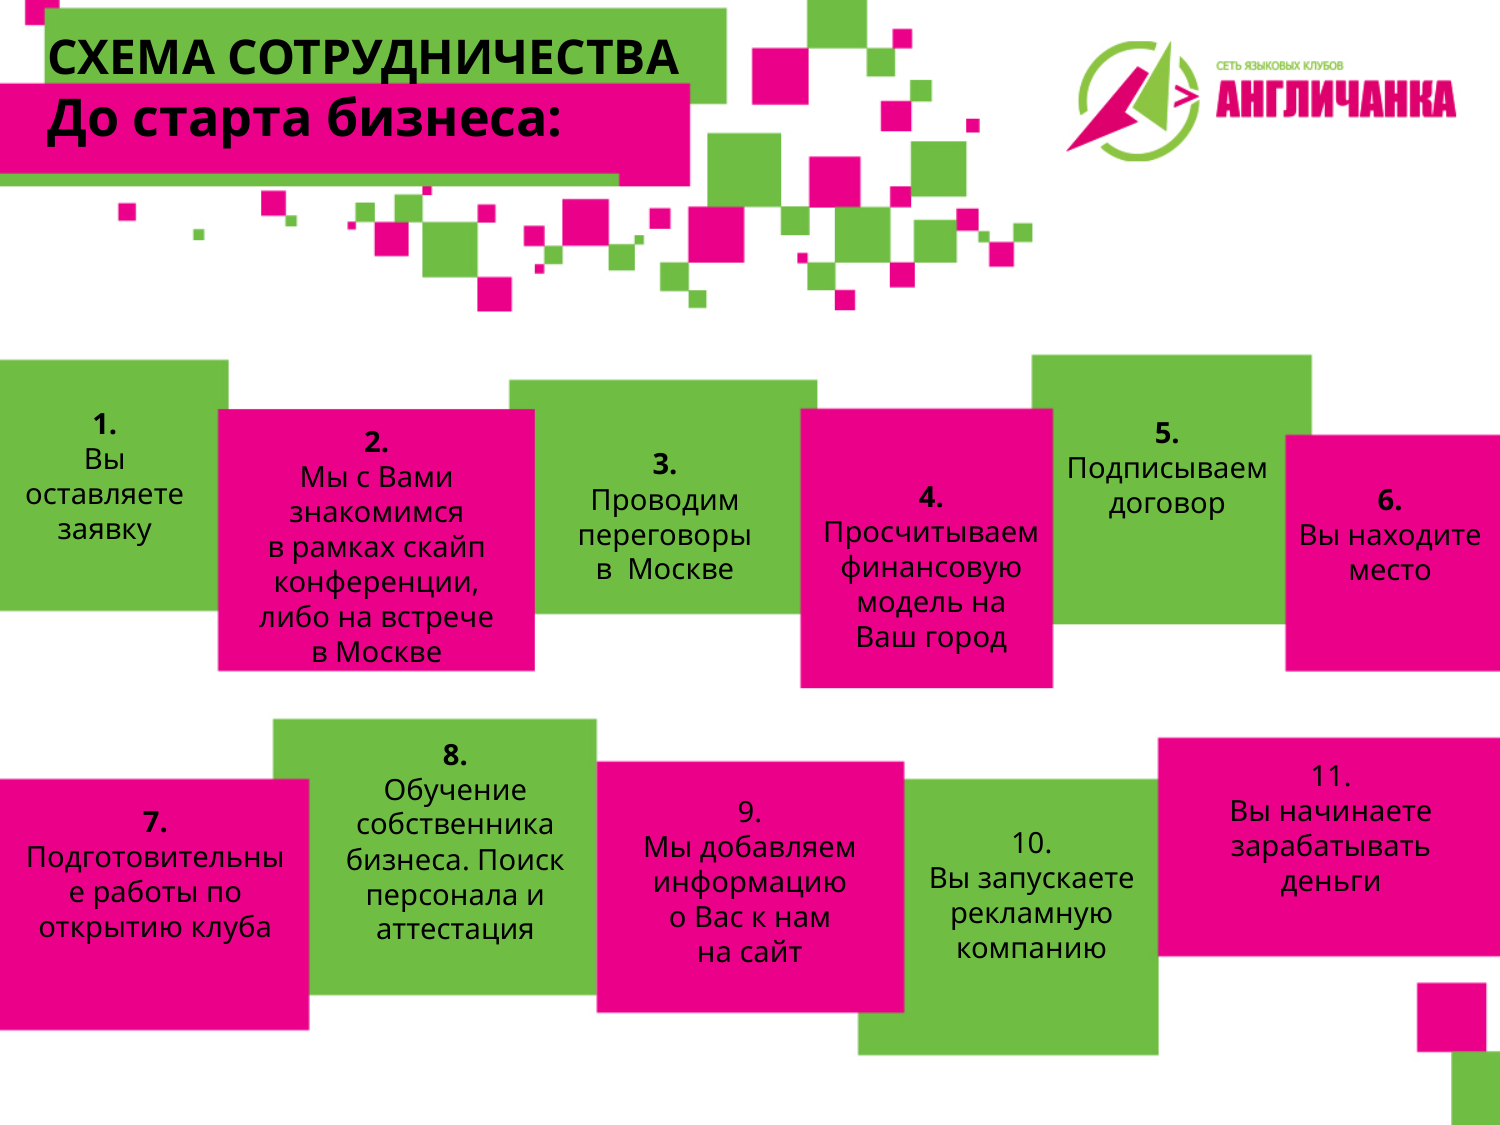

СХЕМА СОТРУДНИЧЕСТВА
До старта бизнеса:
1.
Вы оставляете
заявку
5.
Подписываем договор
2.
Мы с Вами знакомимся
в рамках скайп конференции, либо на встрече
в Москве
3.
Проводим переговоры
в Москве
4.
Просчитываем финансовую модель на
Ваш город
6.
Вы находите место
8.
Обучение собственника бизнеса. Поиск персонала и аттестация
11.
Вы начинаете зарабатывать деньги
9.
Мы добавляем информацию
о Вас к нам
на сайт
7.
Подготовительные работы по открытию клуба
10.
Вы запускаете рекламную компанию